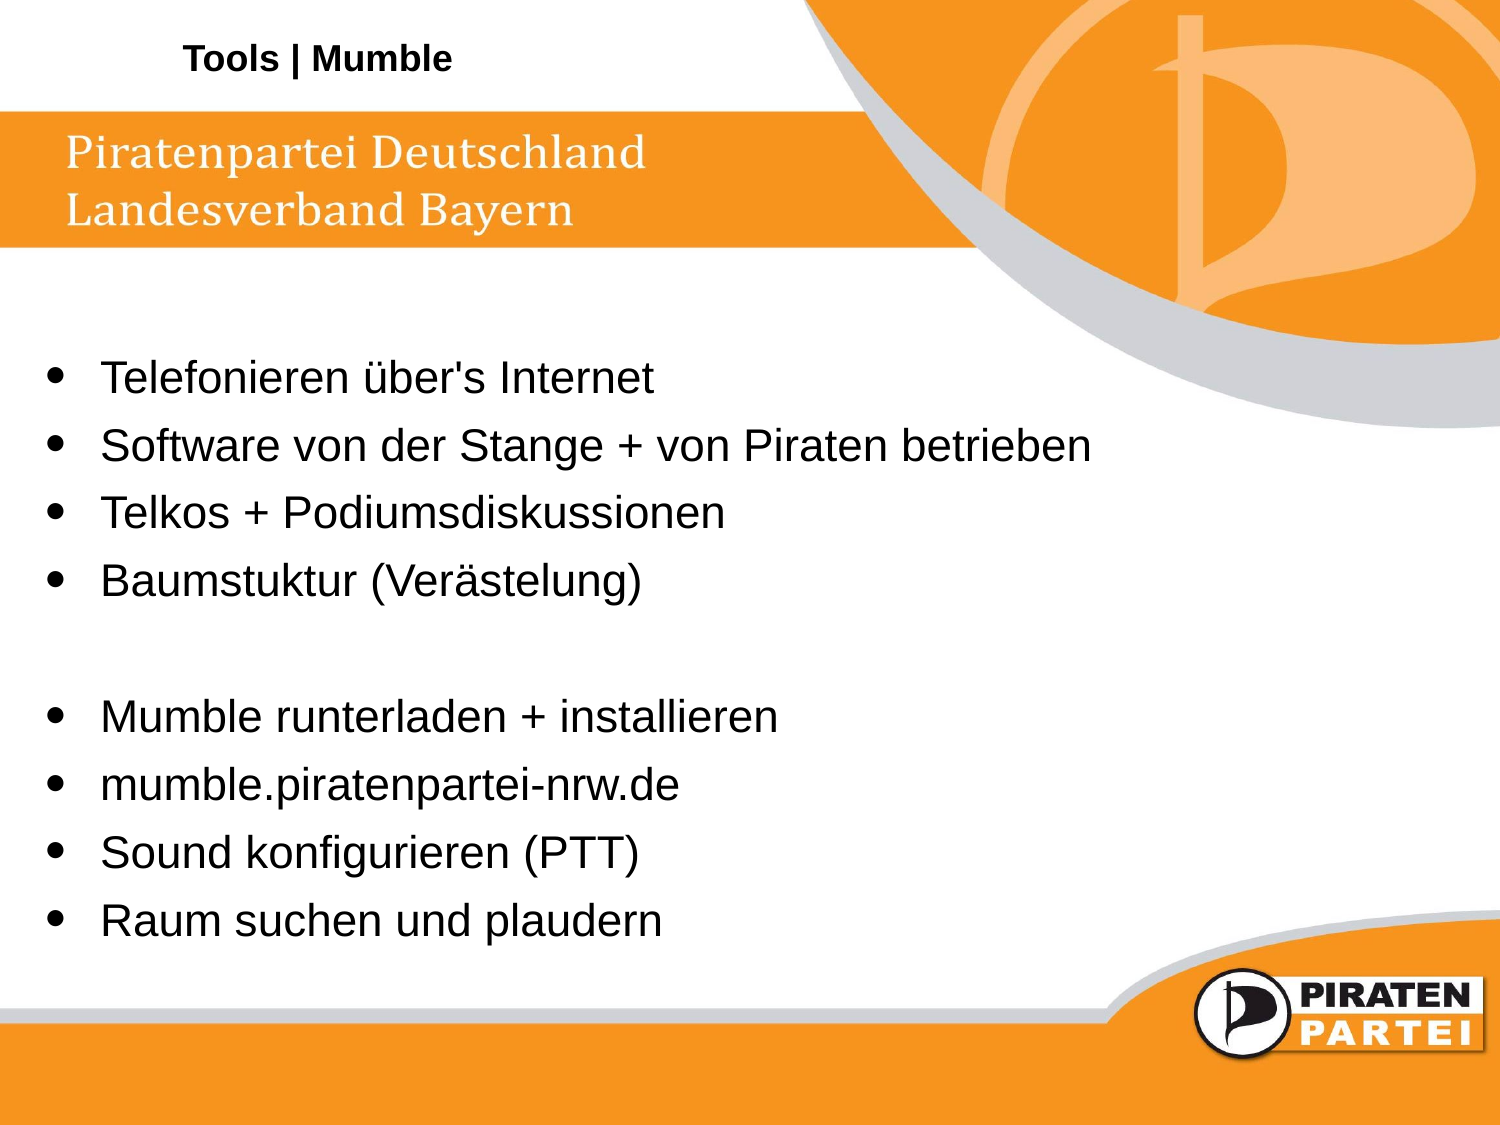

Tools | Mumble
Telefonieren über's Internet
Software von der Stange + von Piraten betrieben
Telkos + Podiumsdiskussionen
Baumstuktur (Verästelung)
Mumble runterladen + installieren
mumble.piratenpartei-nrw.de
Sound konfigurieren (PTT)
Raum suchen und plaudern